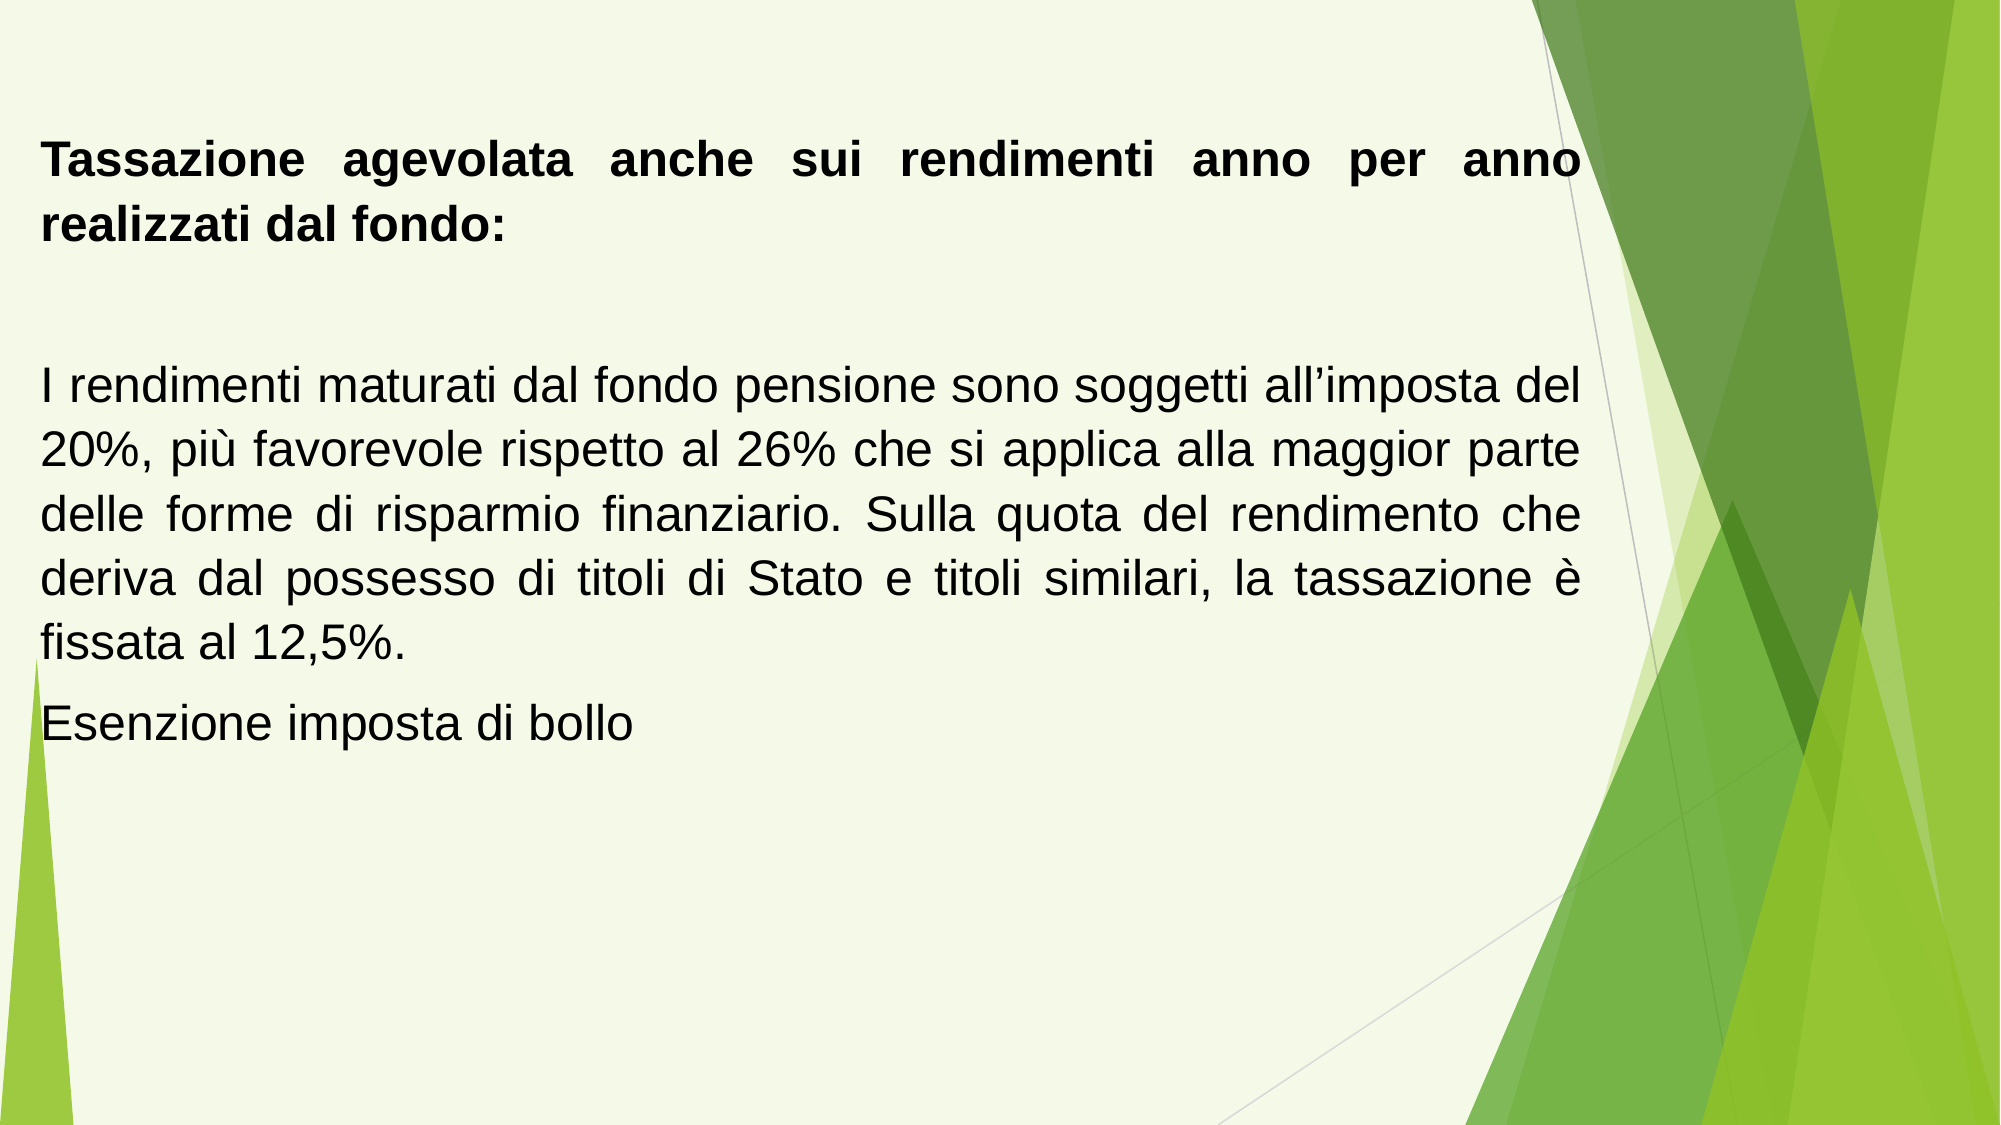

Tassazione agevolata anche sui rendimenti anno per anno realizzati dal fondo:
I rendimenti maturati dal fondo pensione sono soggetti all’imposta del 20%, più favorevole rispetto al 26% che si applica alla maggior parte delle forme di risparmio finanziario. Sulla quota del rendimento che deriva dal possesso di titoli di Stato e titoli similari, la tassazione è fissata al 12,5%.
Esenzione imposta di bollo